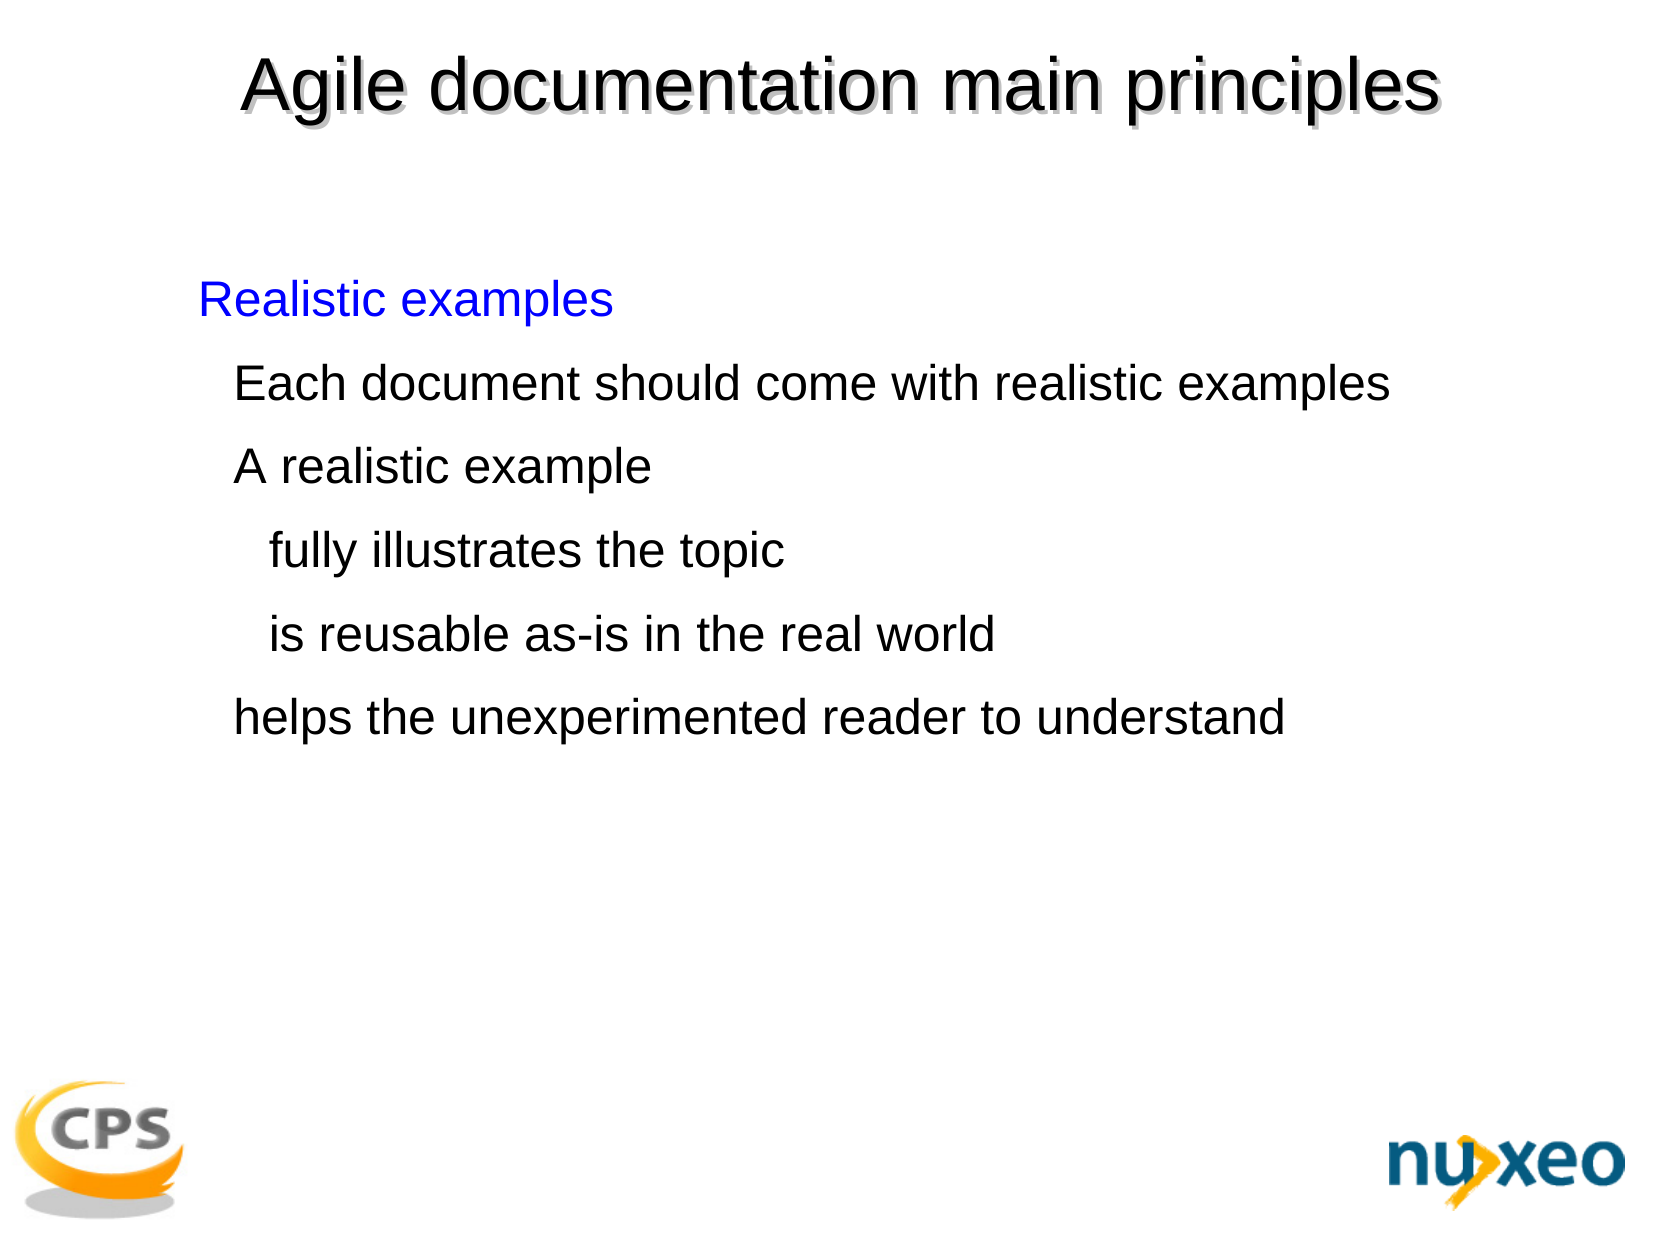

Agile documentation main principles
Realistic examples
Each document should come with realistic examples
A realistic example
fully illustrates the topic
is reusable as-is in the real world
helps the unexperimented reader to understand